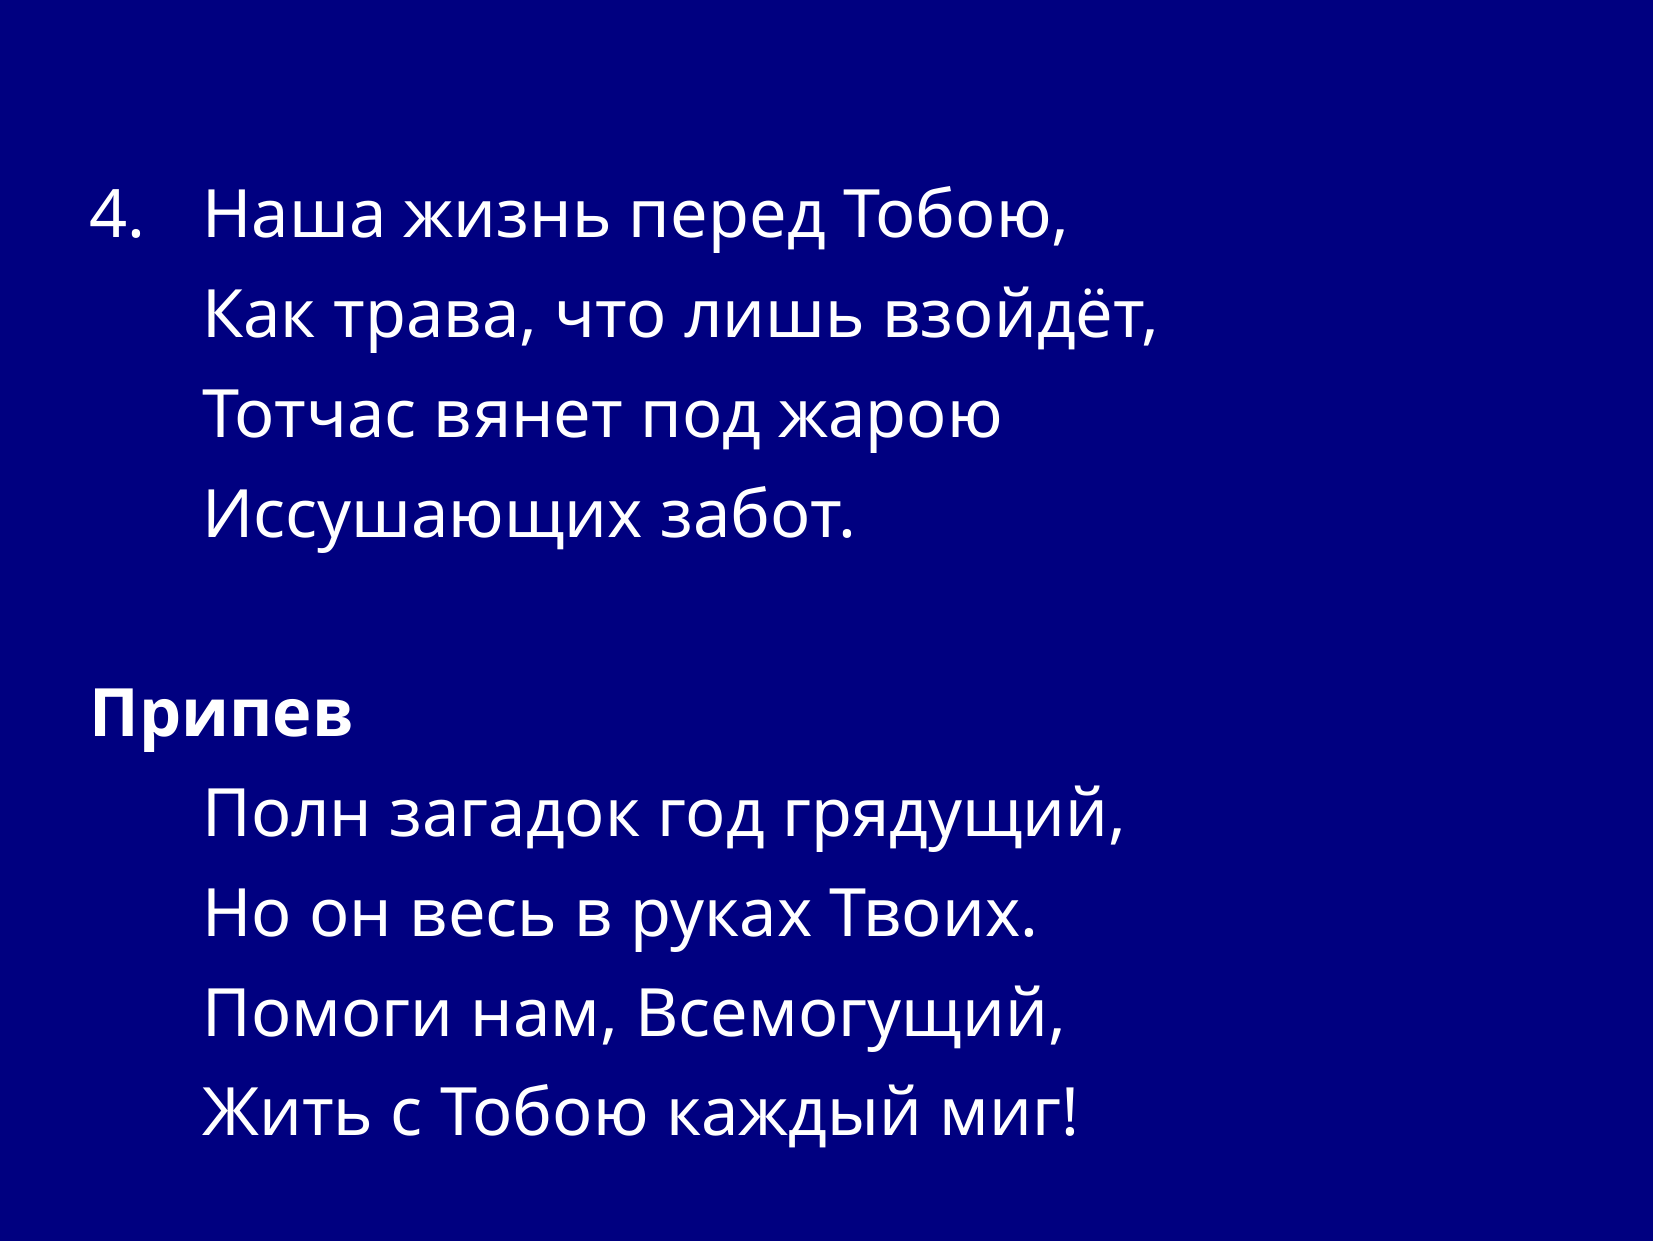

4.	Наша жизнь перед Тобою,
	Как трава, что лишь взойдёт,
	Тотчас вянет под жарою
	Иссушающих забот.
Припев
	Полн загадок год грядущий,
	Но он весь в руках Твоих.
	Помоги нам, Всемогущий,
	Жить с Тобою каждый миг!